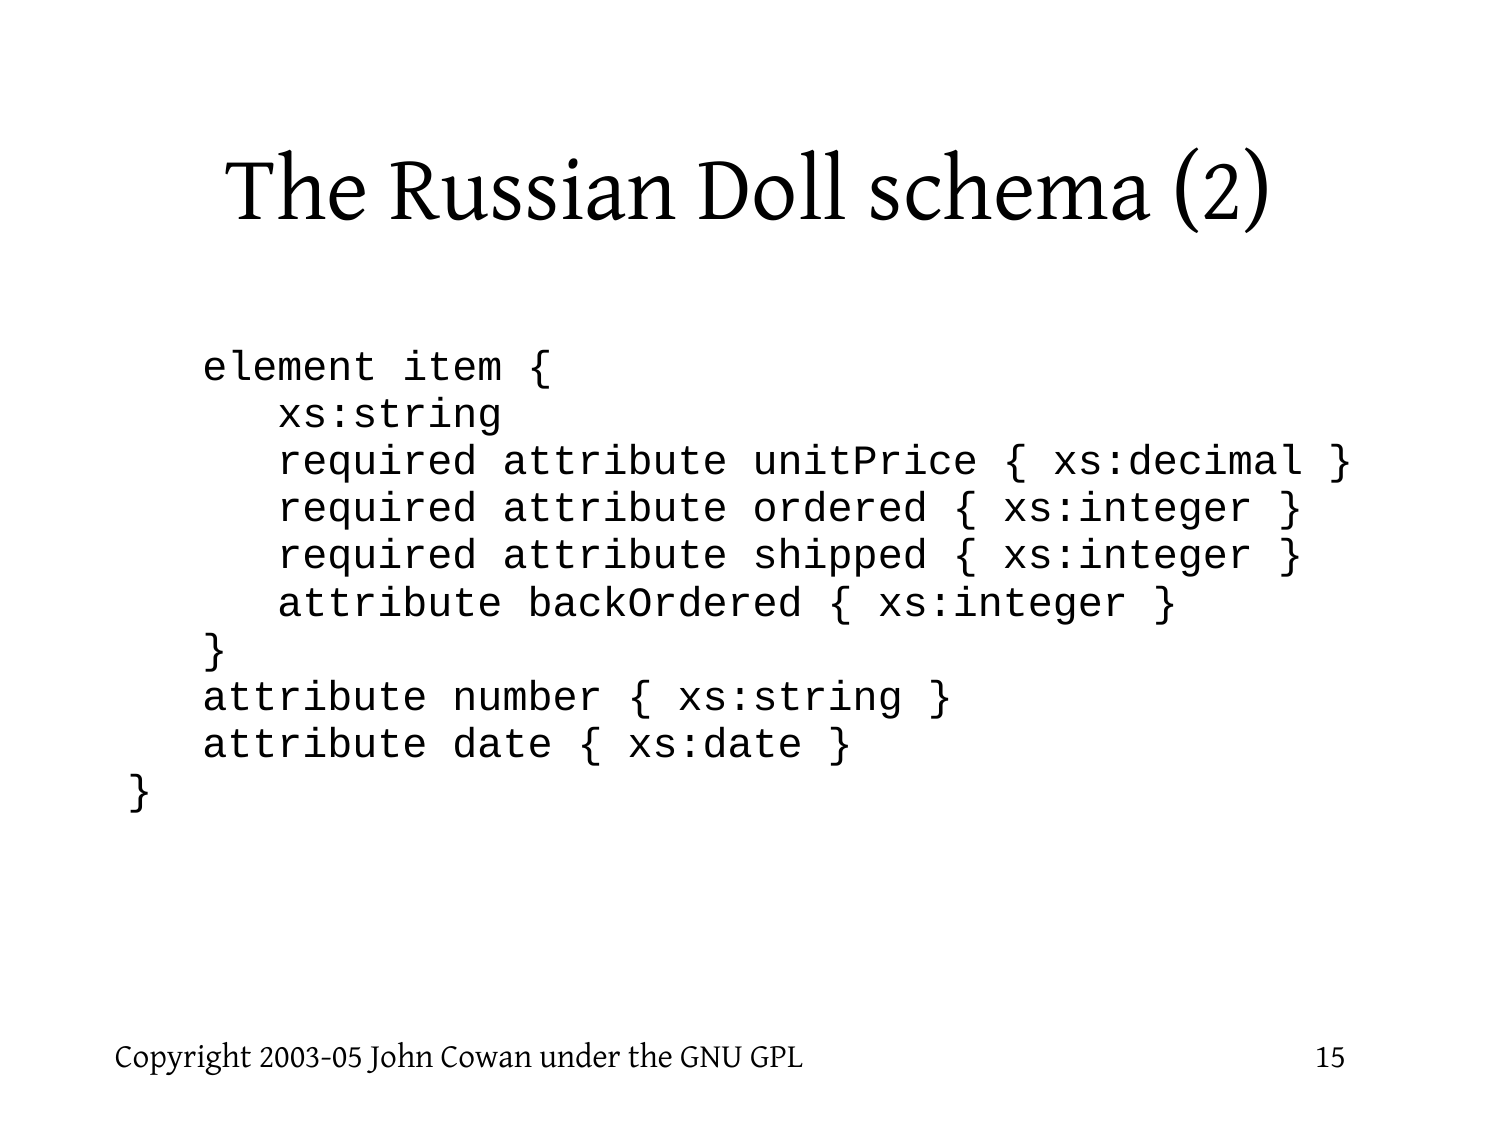

# The Russian Doll schema (2)
 element item {
 xs:string
 required attribute unitPrice { xs:decimal }
 required attribute ordered { xs:integer }
 required attribute shipped { xs:integer }
 attribute backOrdered { xs:integer }
 }
 attribute number { xs:string }
 attribute date { xs:date }
}